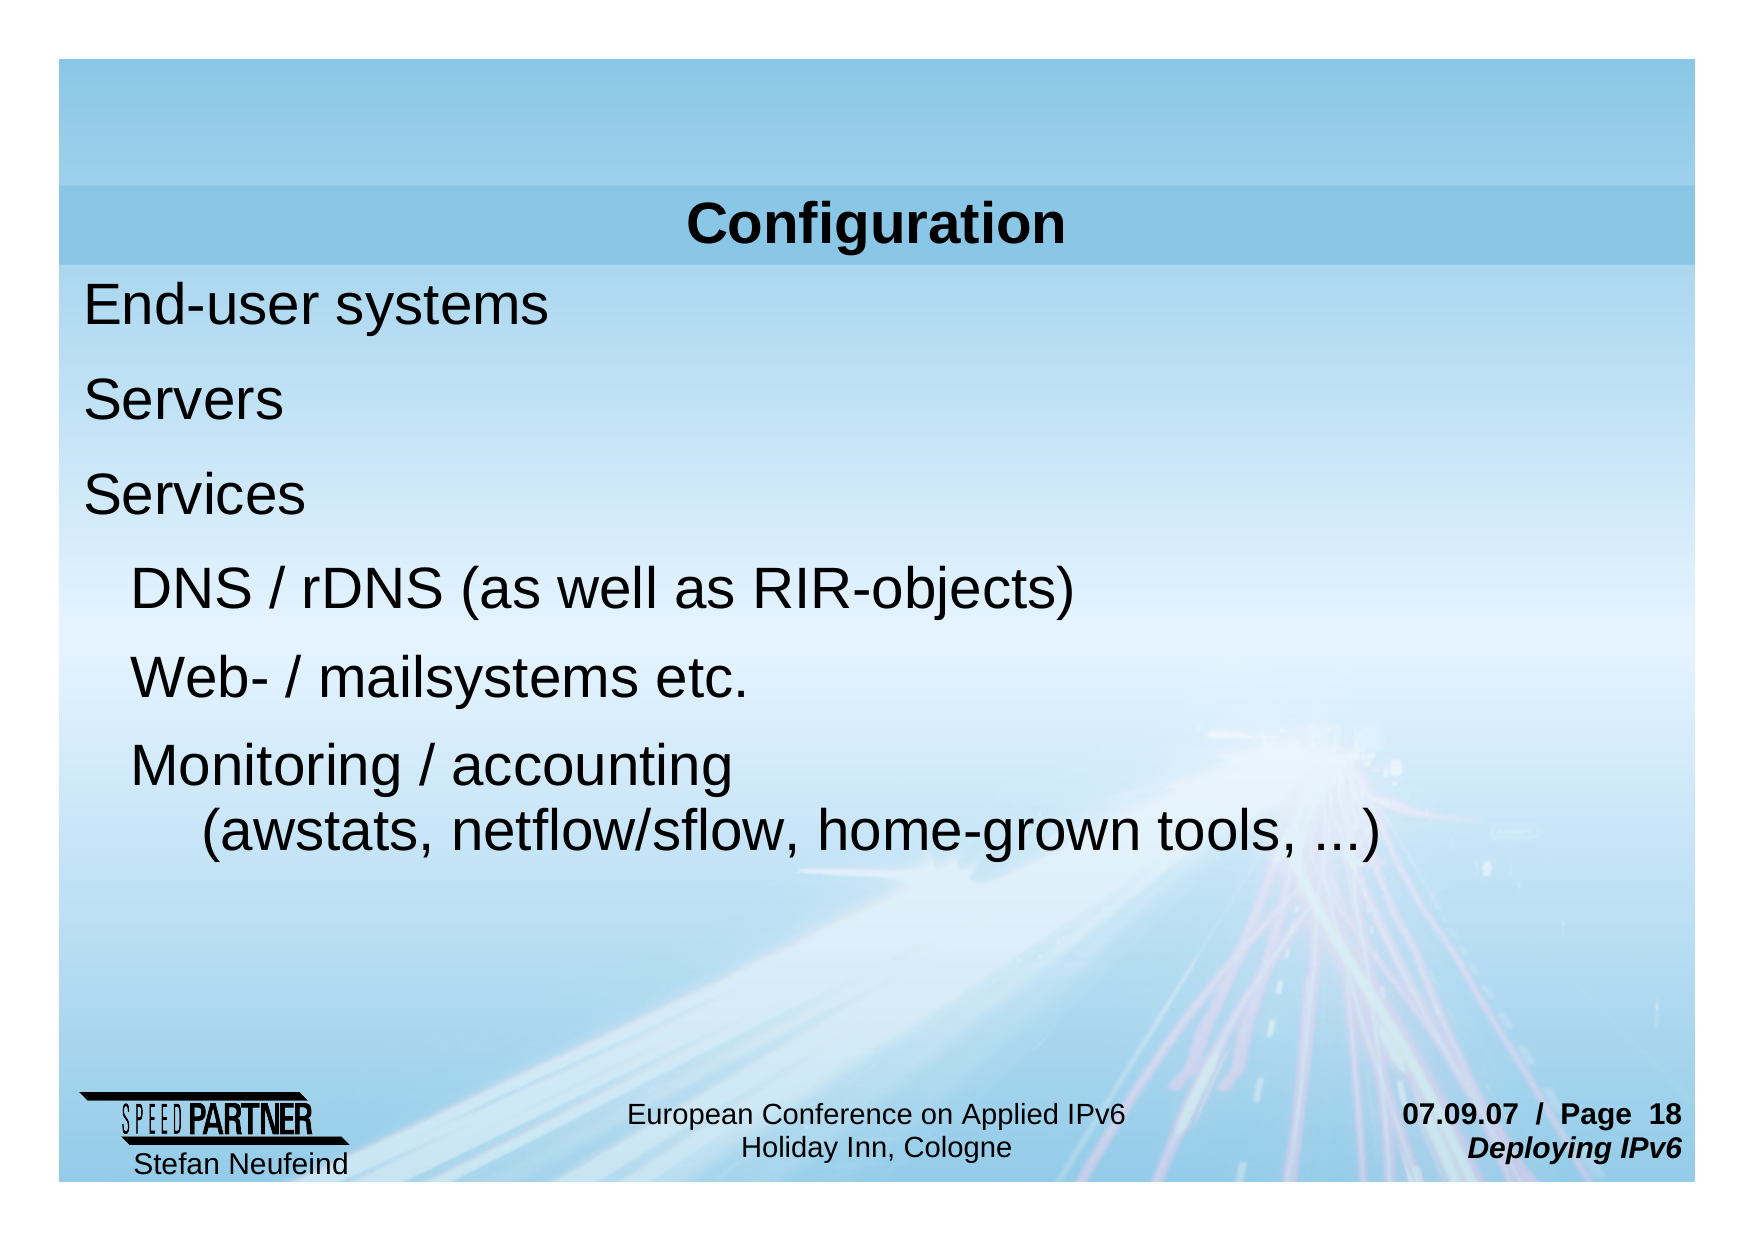

# Configuration
End-user systems
Servers
Services
DNS / rDNS (as well as RIR-objects)
Web- / mailsystems etc.
Monitoring / accounting
(awstats, netflow/sflow, home-grown tools, ...)